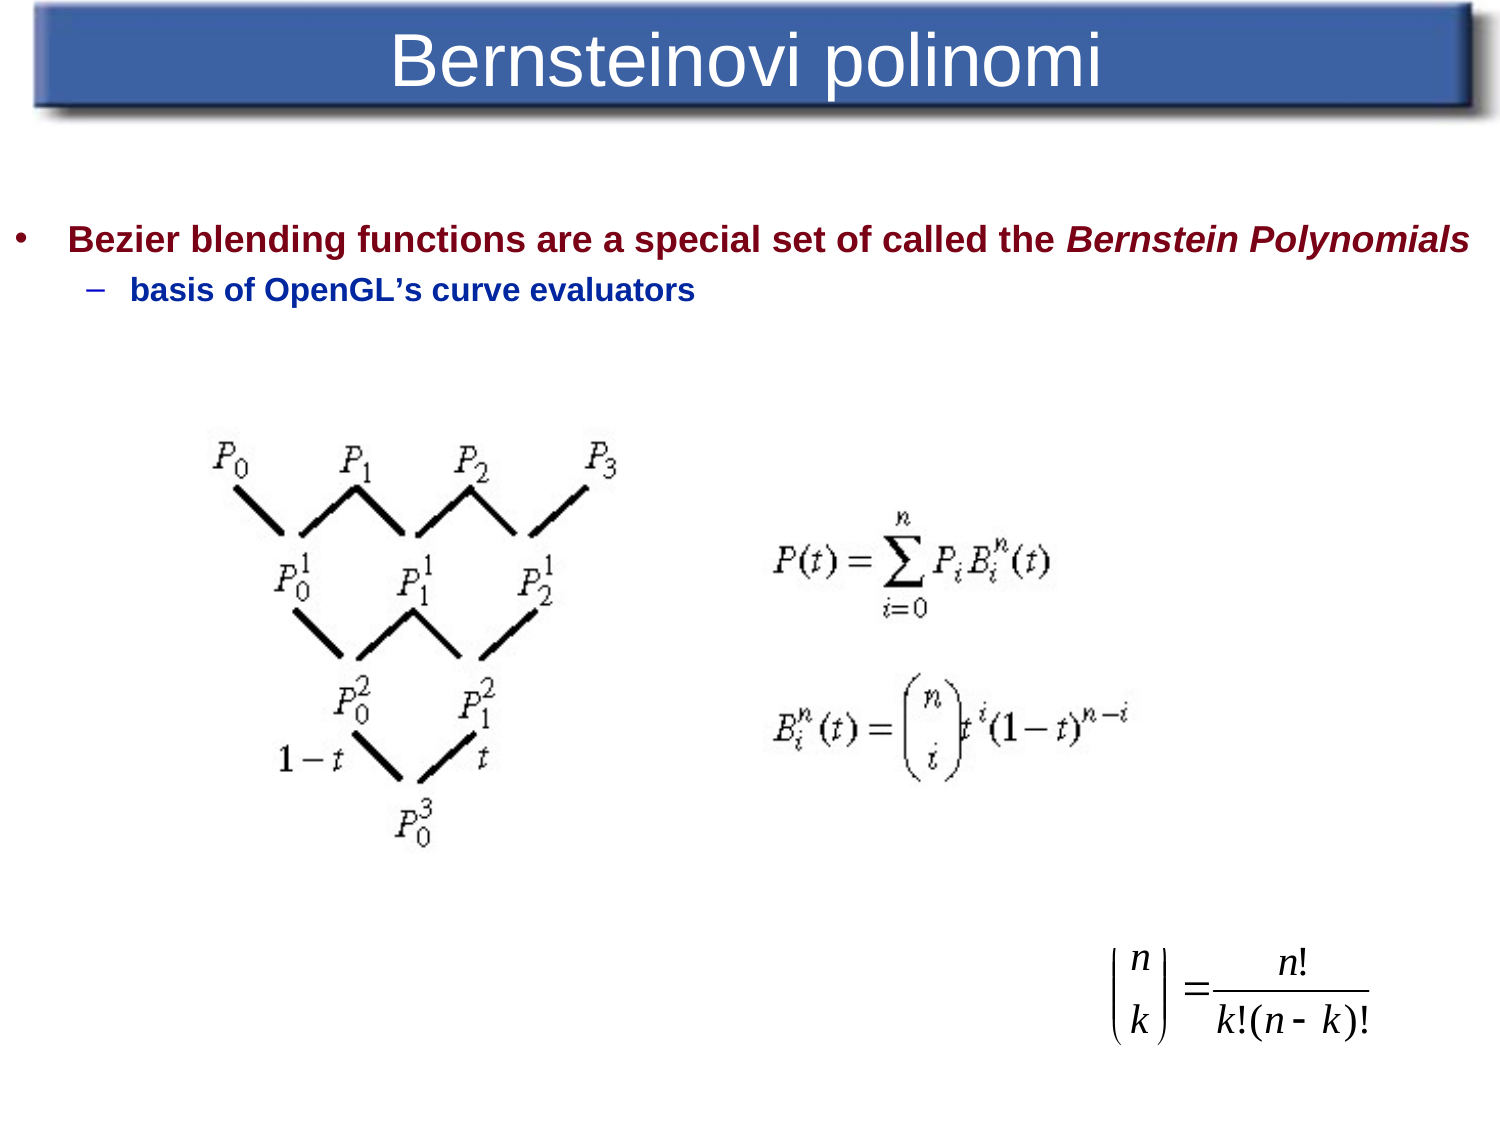

# Bernsteinovi polinomi
Bezier blending functions are a special set of called the Bernstein Polynomials
basis of OpenGL’s curve evaluators